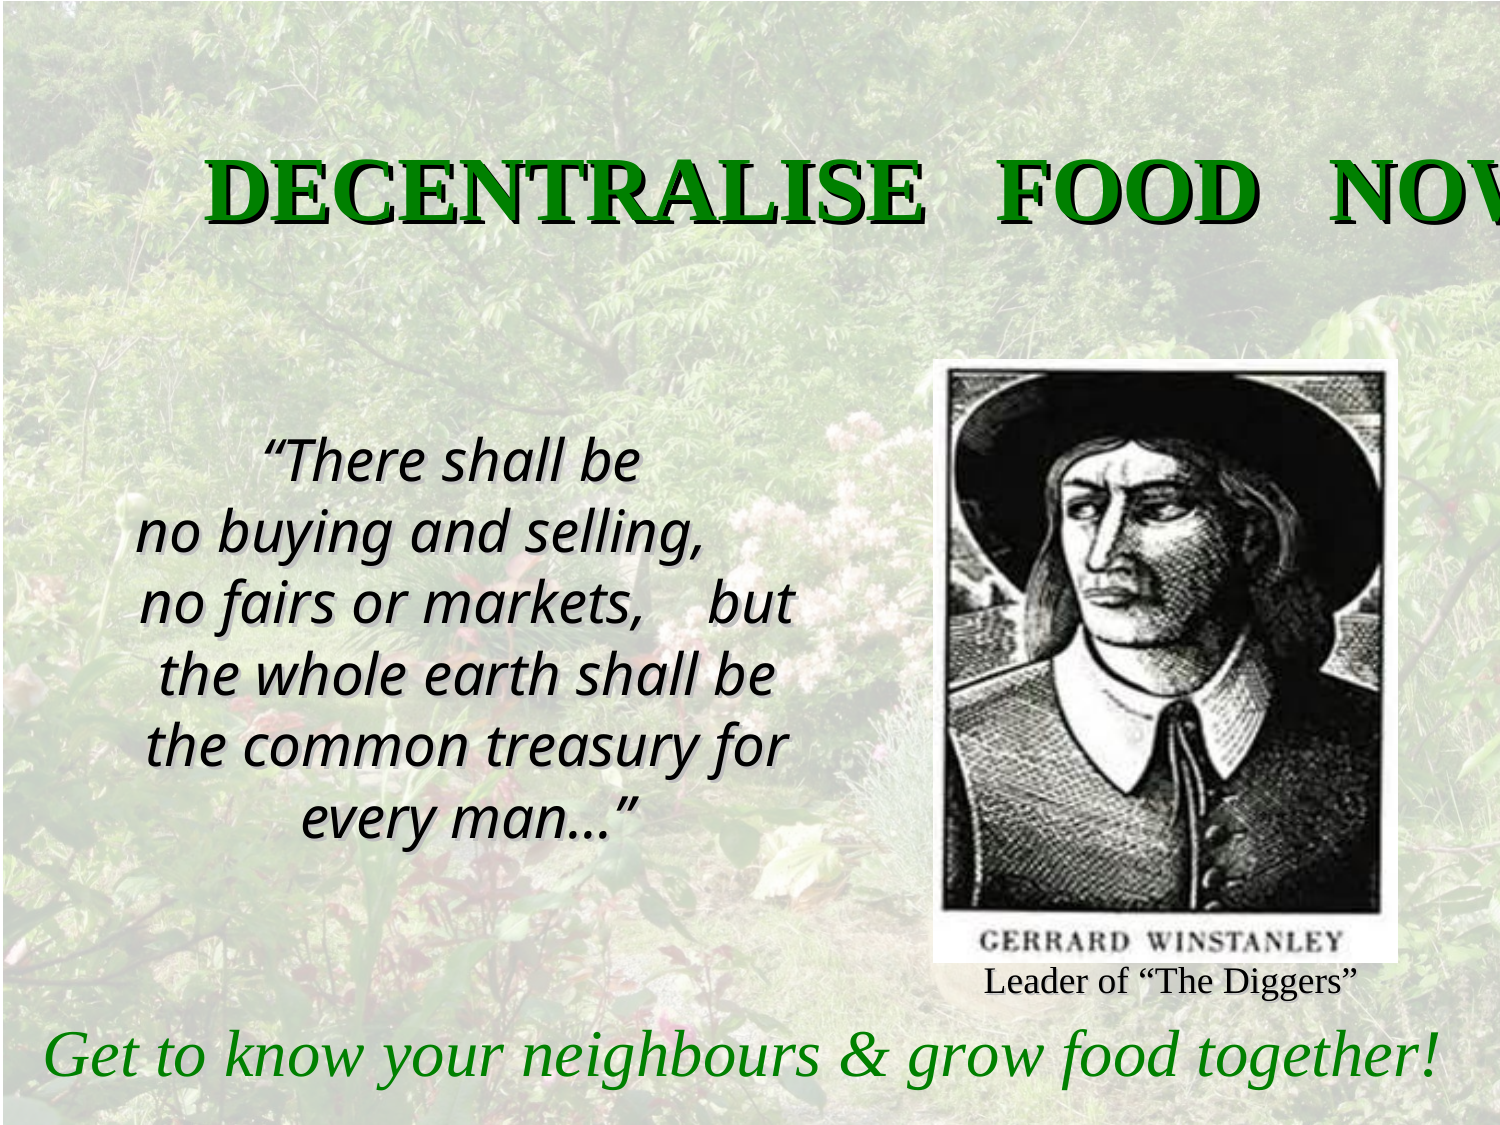

DECENTRALISE FOOD NOW
 “There shall be no buying and selling, no fairs or markets, but the whole earth shall be the common treasury for every man...”
Leader of “The Diggers”
Get to know your neighbours & grow food together!